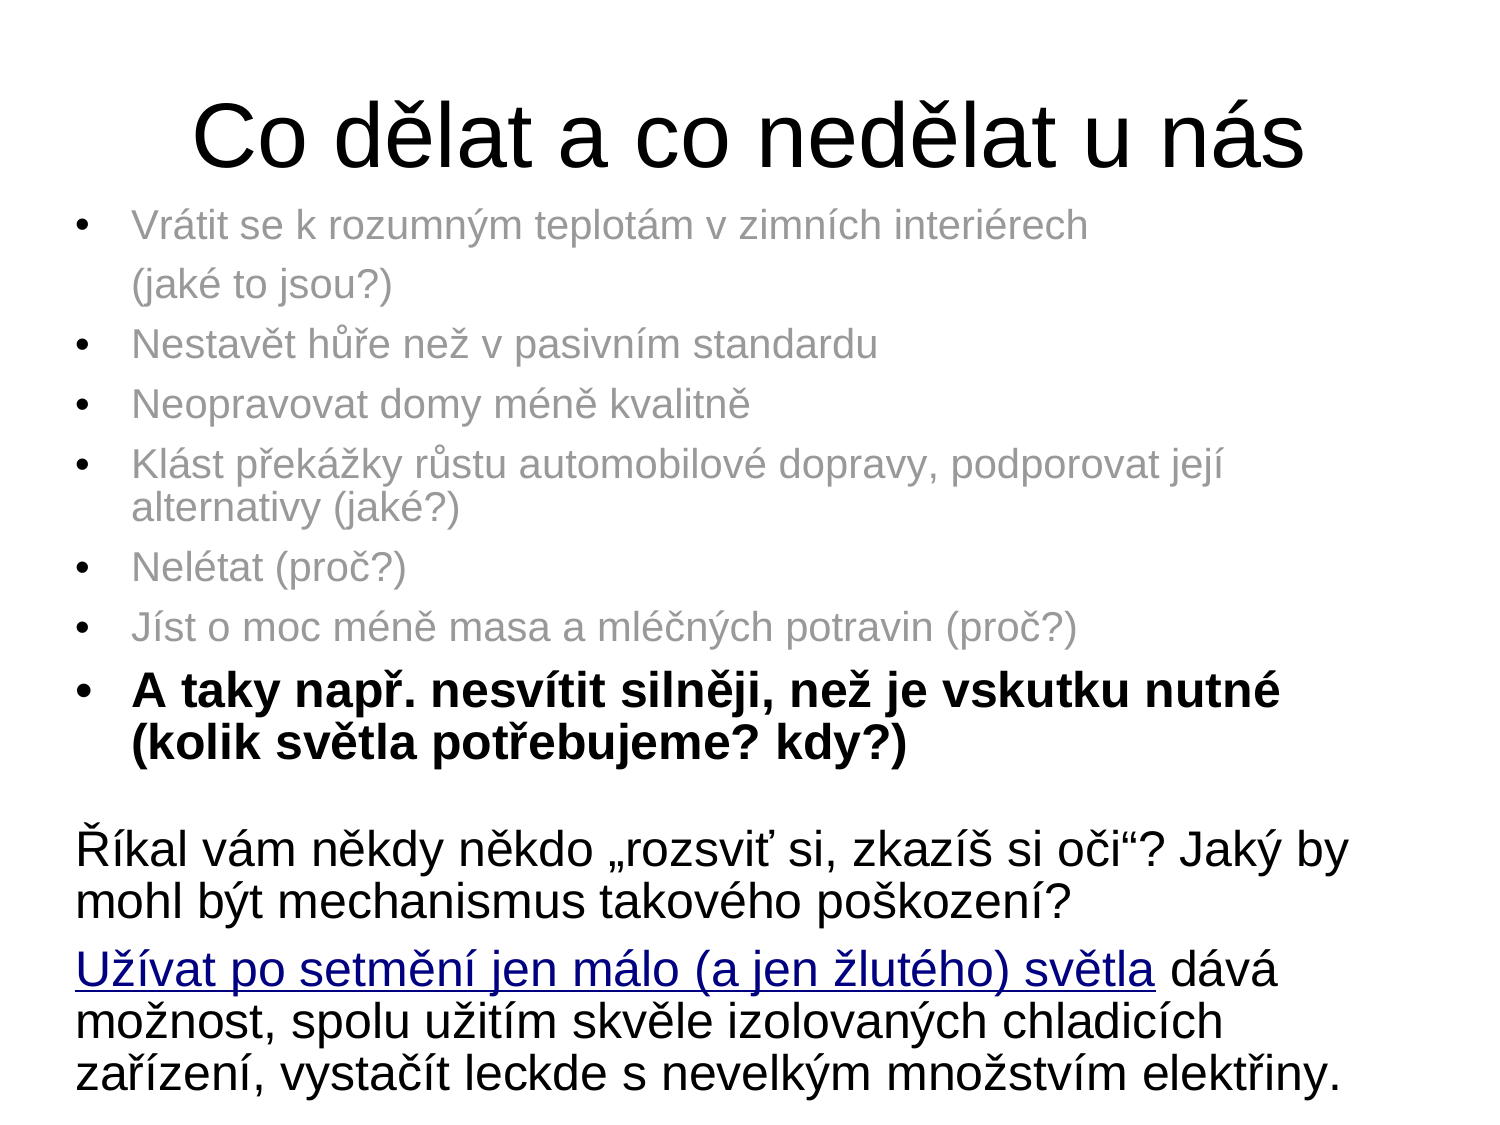

# Co dělat a co nedělat u nás
Vrátit se k rozumným teplotám v zimních interiérech
(jaké to jsou?)
Nestavět hůře než v pasivním standardu
Neopravovat domy méně kvalitně
Klást překážky růstu automobilové dopravy, podporovat její alternativy (jaké?)
Nelétat (proč?)
Jíst o moc méně masa a mléčných potravin (proč?)
A taky např. nesvítit silněji, než je vskutku nutné (kolik světla potřebujeme? kdy?)
Říkal vám někdy někdo „rozsviť si, zkazíš si oči“? Jaký by mohl být mechanismus takového poškození?
Užívat po setmění jen málo (a jen žlutého) světla dává možnost, spolu užitím skvěle izolovaných chladicích zařízení, vystačít leckde s nevelkým množstvím elektřiny.